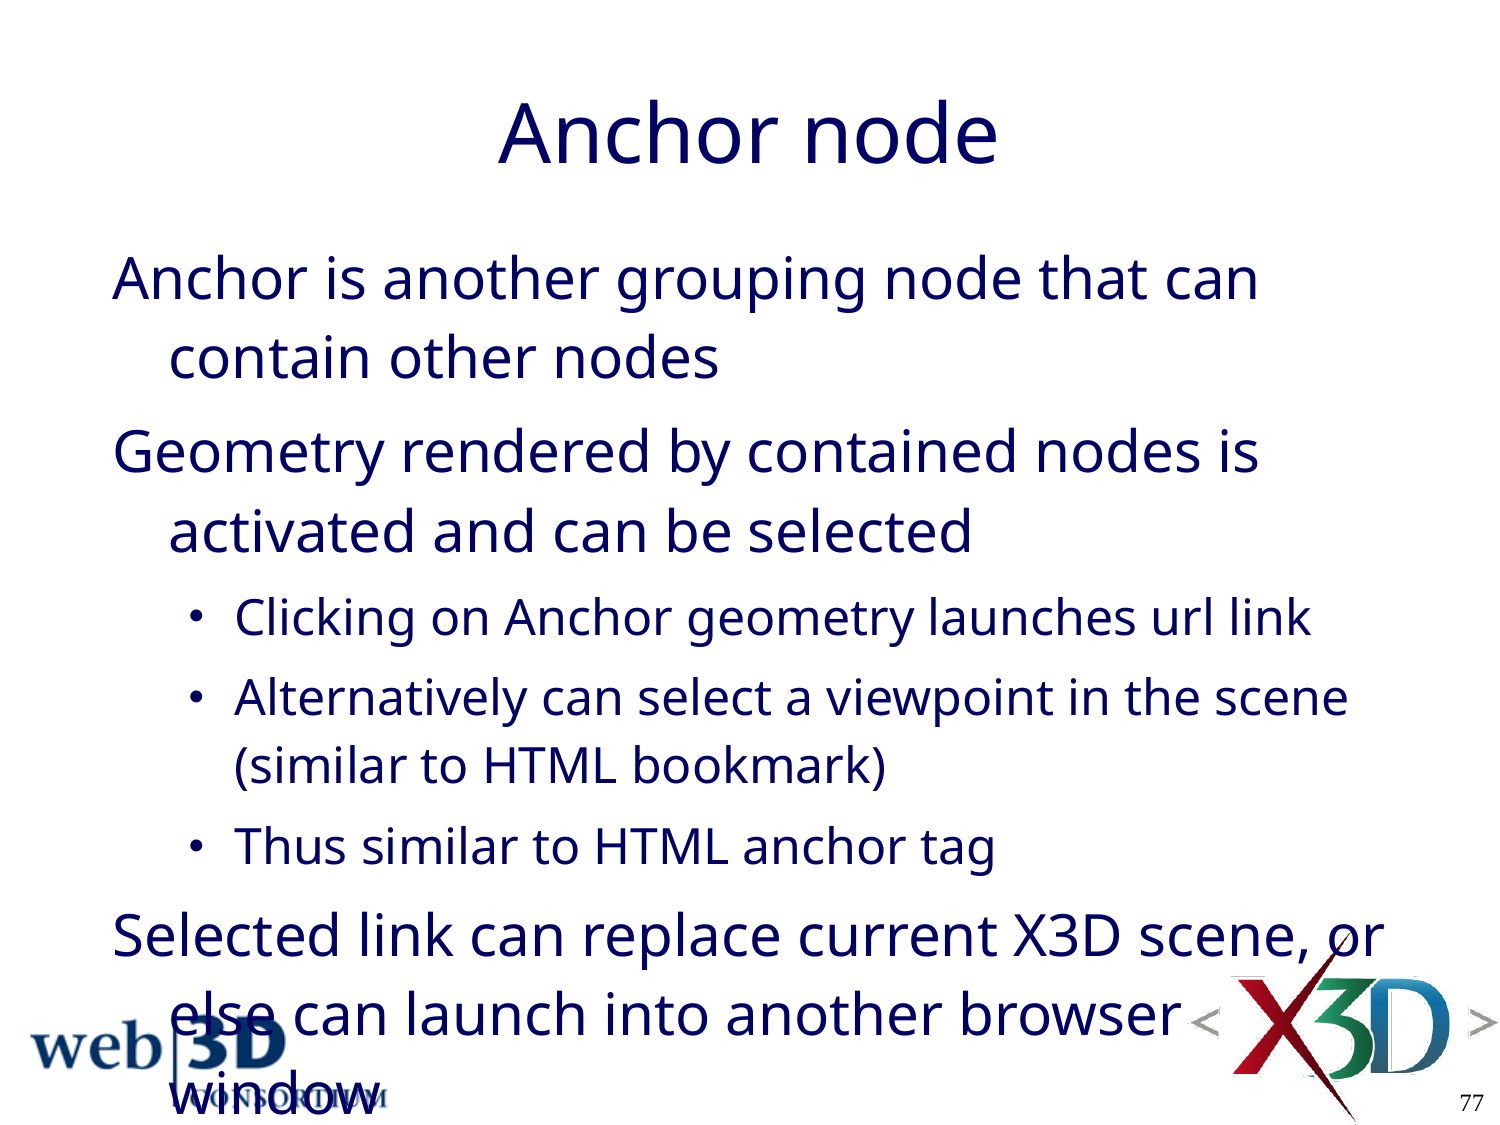

# Anchor node
Anchor is another grouping node that can contain other nodes
Geometry rendered by contained nodes is activated and can be selected
Clicking on Anchor geometry launches url link
Alternatively can select a viewpoint in the scene (similar to HTML bookmark)
Thus similar to HTML anchor tag
Selected link can replace current X3D scene, or else can launch into another browser window